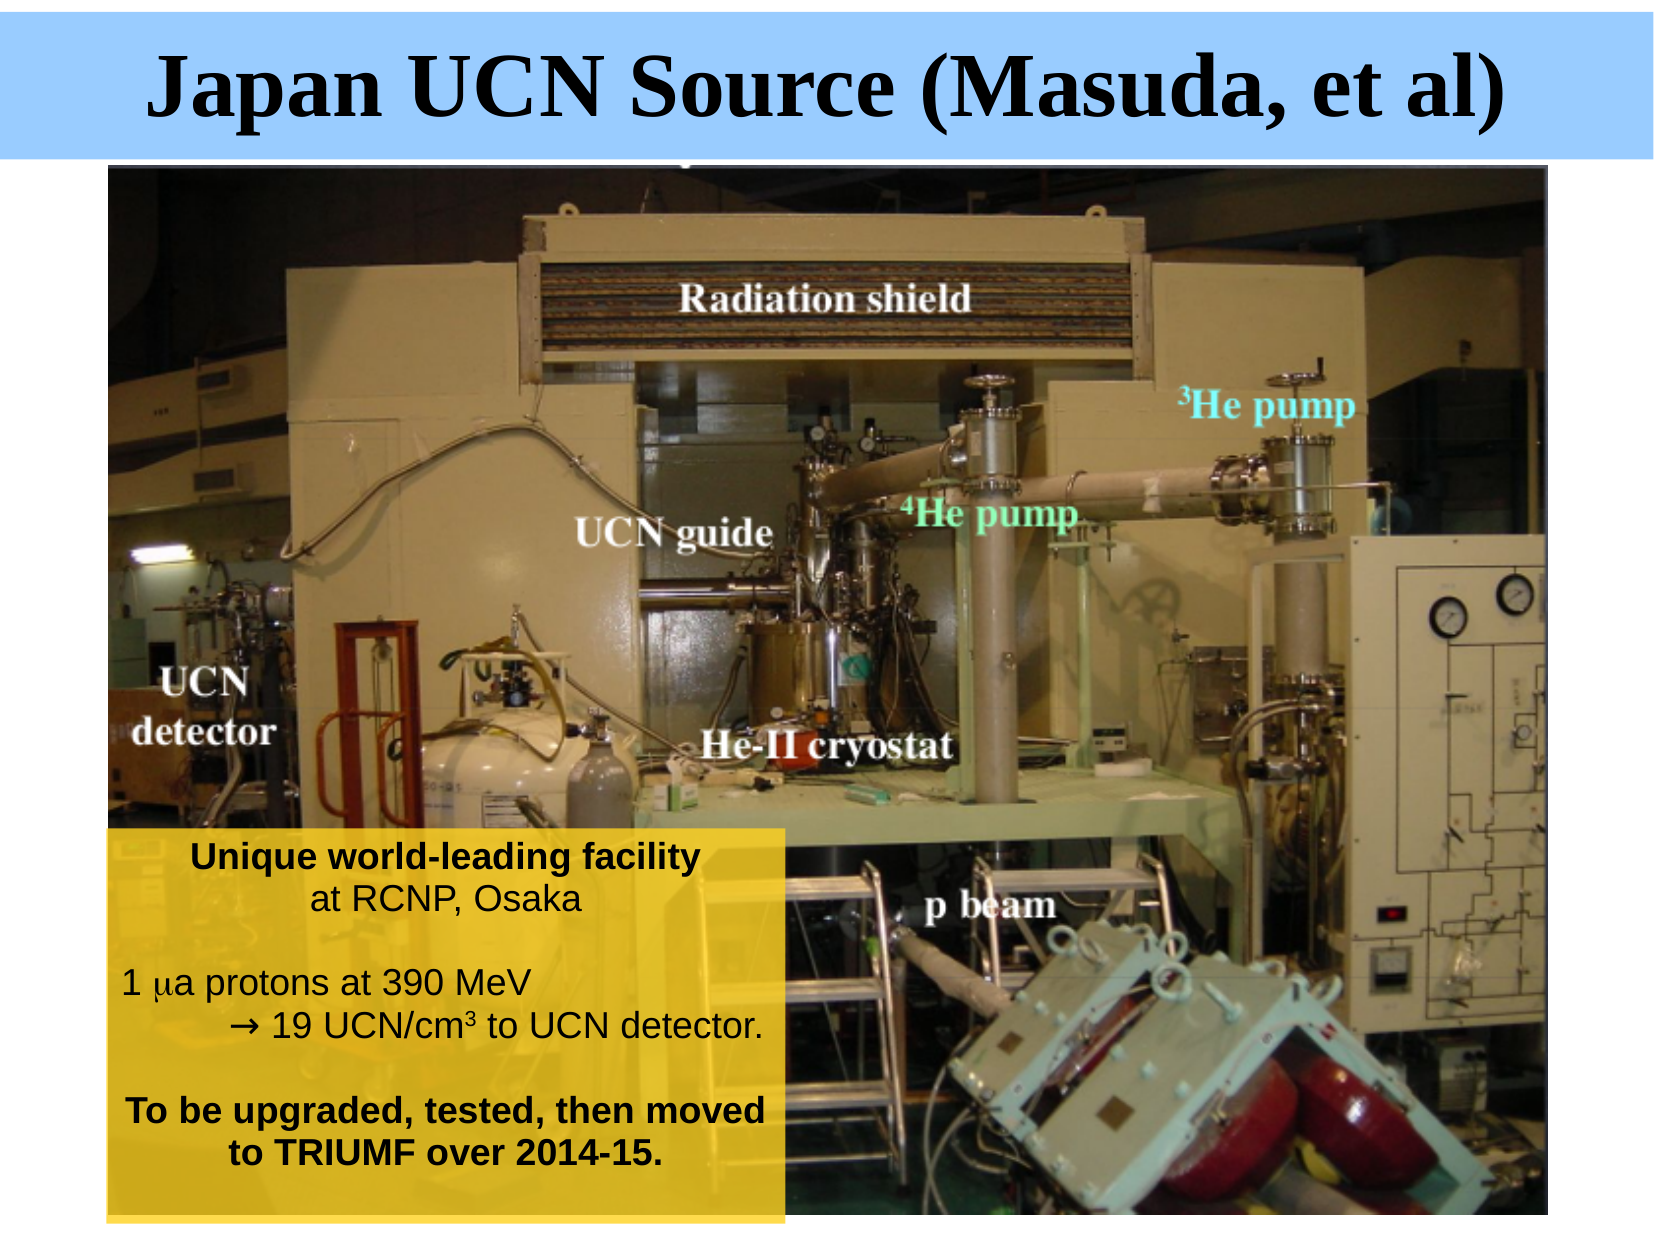

# Japan UCN Source (Masuda, et al)
Unique world-leading facility
at RCNP, Osaka
1 a protons at 390 MeV
 → 19 UCN/cm3 to UCN detector.
To be upgraded, tested, then moved to TRIUMF over 2014-15.